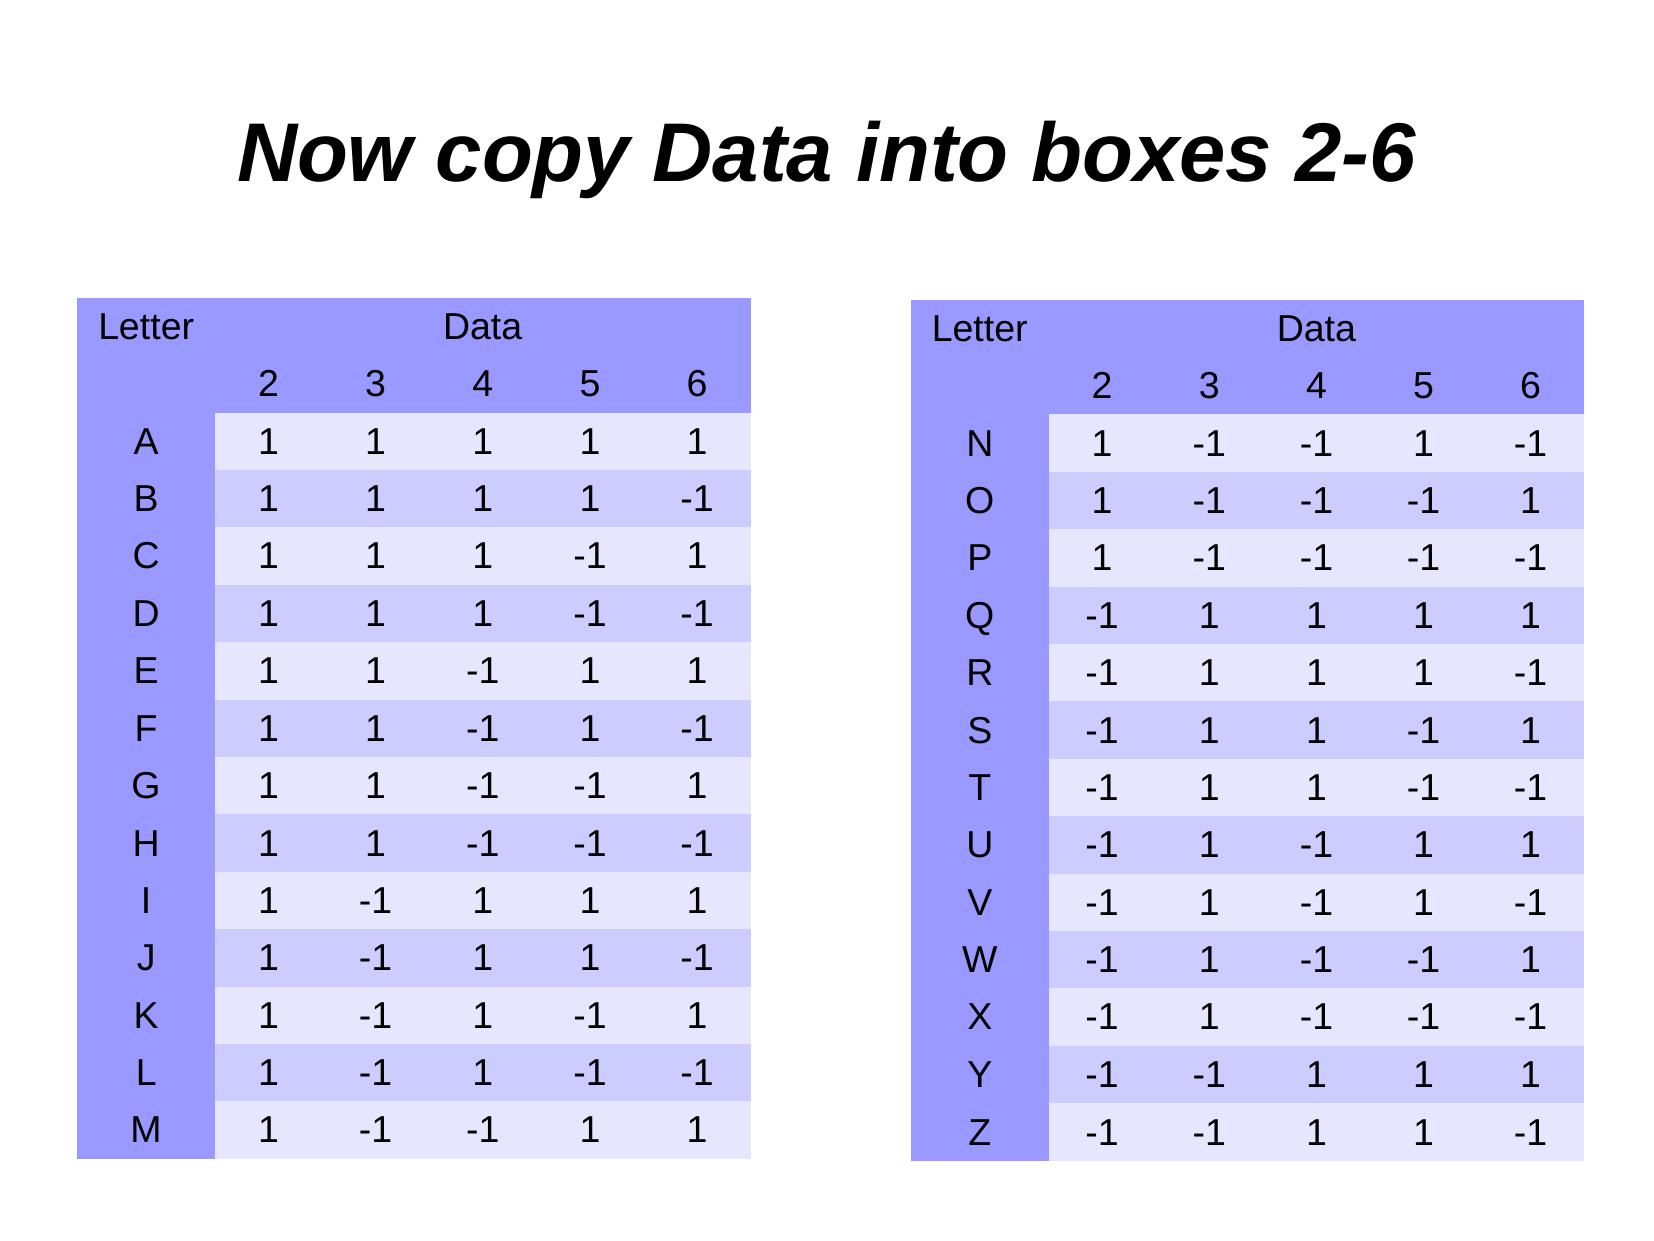

# Now copy Data into boxes 2-6
| Letter | Data | | | | |
| --- | --- | --- | --- | --- | --- |
| | 2 | 3 | 4 | 5 | 6 |
| A | 1 | 1 | 1 | 1 | 1 |
| B | 1 | 1 | 1 | 1 | -1 |
| C | 1 | 1 | 1 | -1 | 1 |
| D | 1 | 1 | 1 | -1 | -1 |
| E | 1 | 1 | -1 | 1 | 1 |
| F | 1 | 1 | -1 | 1 | -1 |
| G | 1 | 1 | -1 | -1 | 1 |
| H | 1 | 1 | -1 | -1 | -1 |
| I | 1 | -1 | 1 | 1 | 1 |
| J | 1 | -1 | 1 | 1 | -1 |
| K | 1 | -1 | 1 | -1 | 1 |
| L | 1 | -1 | 1 | -1 | -1 |
| M | 1 | -1 | -1 | 1 | 1 |
| Letter | Data | | | | |
| --- | --- | --- | --- | --- | --- |
| | 2 | 3 | 4 | 5 | 6 |
| N | 1 | -1 | -1 | 1 | -1 |
| O | 1 | -1 | -1 | -1 | 1 |
| P | 1 | -1 | -1 | -1 | -1 |
| Q | -1 | 1 | 1 | 1 | 1 |
| R | -1 | 1 | 1 | 1 | -1 |
| S | -1 | 1 | 1 | -1 | 1 |
| T | -1 | 1 | 1 | -1 | -1 |
| U | -1 | 1 | -1 | 1 | 1 |
| V | -1 | 1 | -1 | 1 | -1 |
| W | -1 | 1 | -1 | -1 | 1 |
| X | -1 | 1 | -1 | -1 | -1 |
| Y | -1 | -1 | 1 | 1 | 1 |
| Z | -1 | -1 | 1 | 1 | -1 |